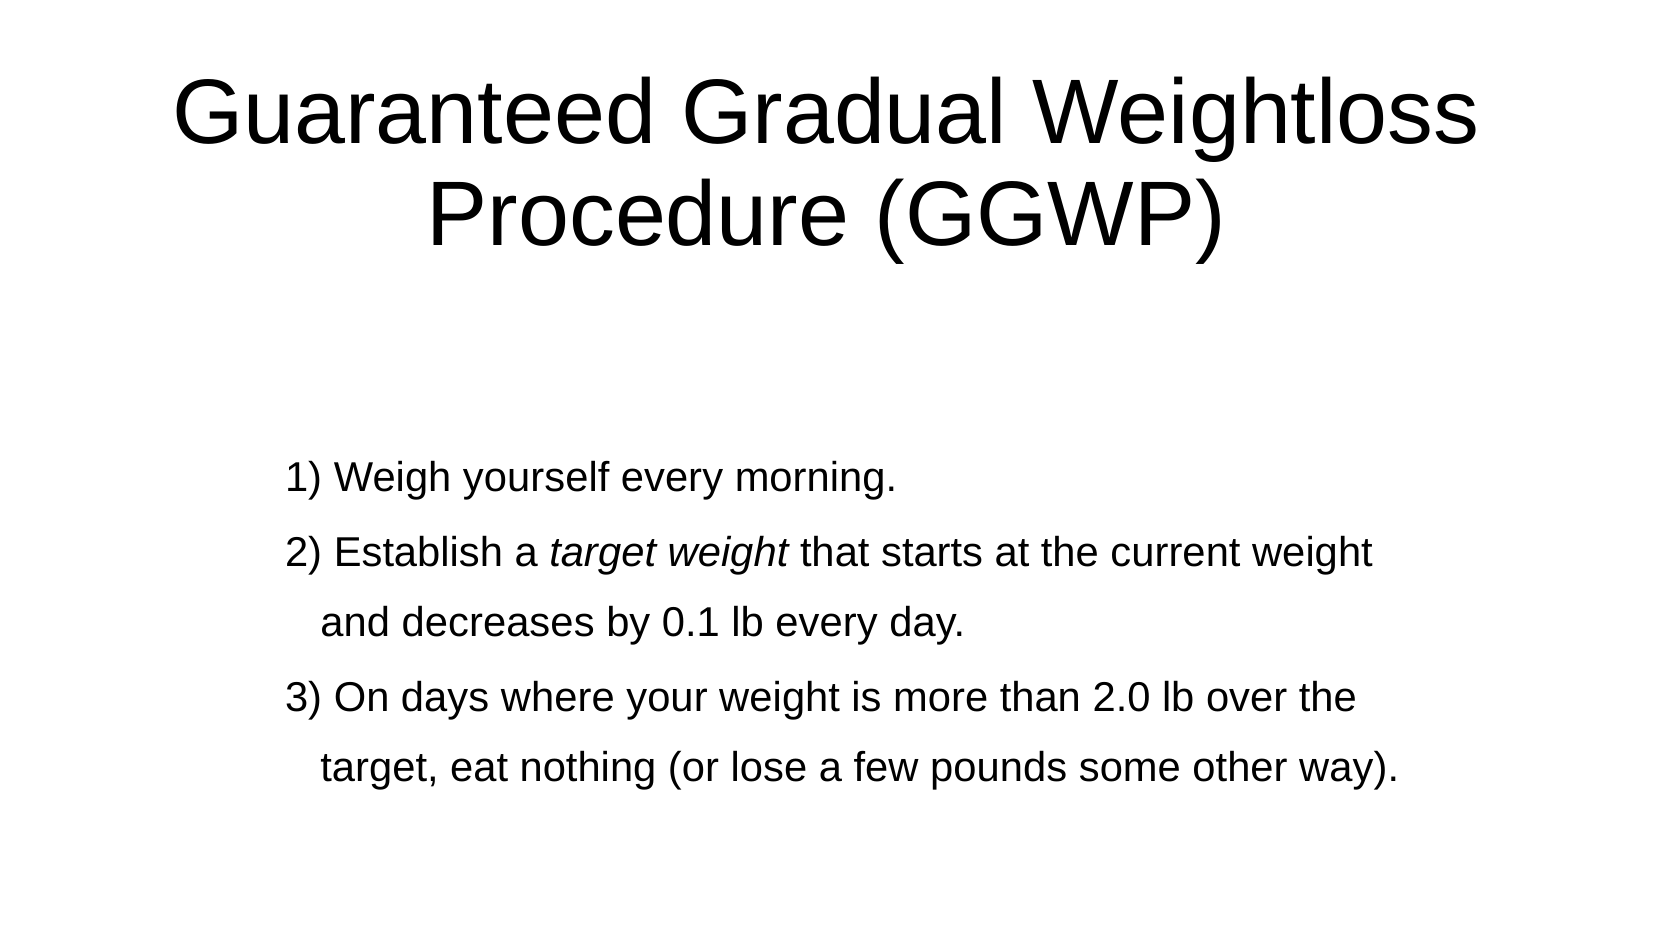

# Guaranteed Gradual Weightloss Procedure (GGWP)
 Weigh yourself every morning.
 Establish a target weight that starts at the current weight and decreases by 0.1 lb every day.
 On days where your weight is more than 2.0 lb over the target, eat nothing (or lose a few pounds some other way).